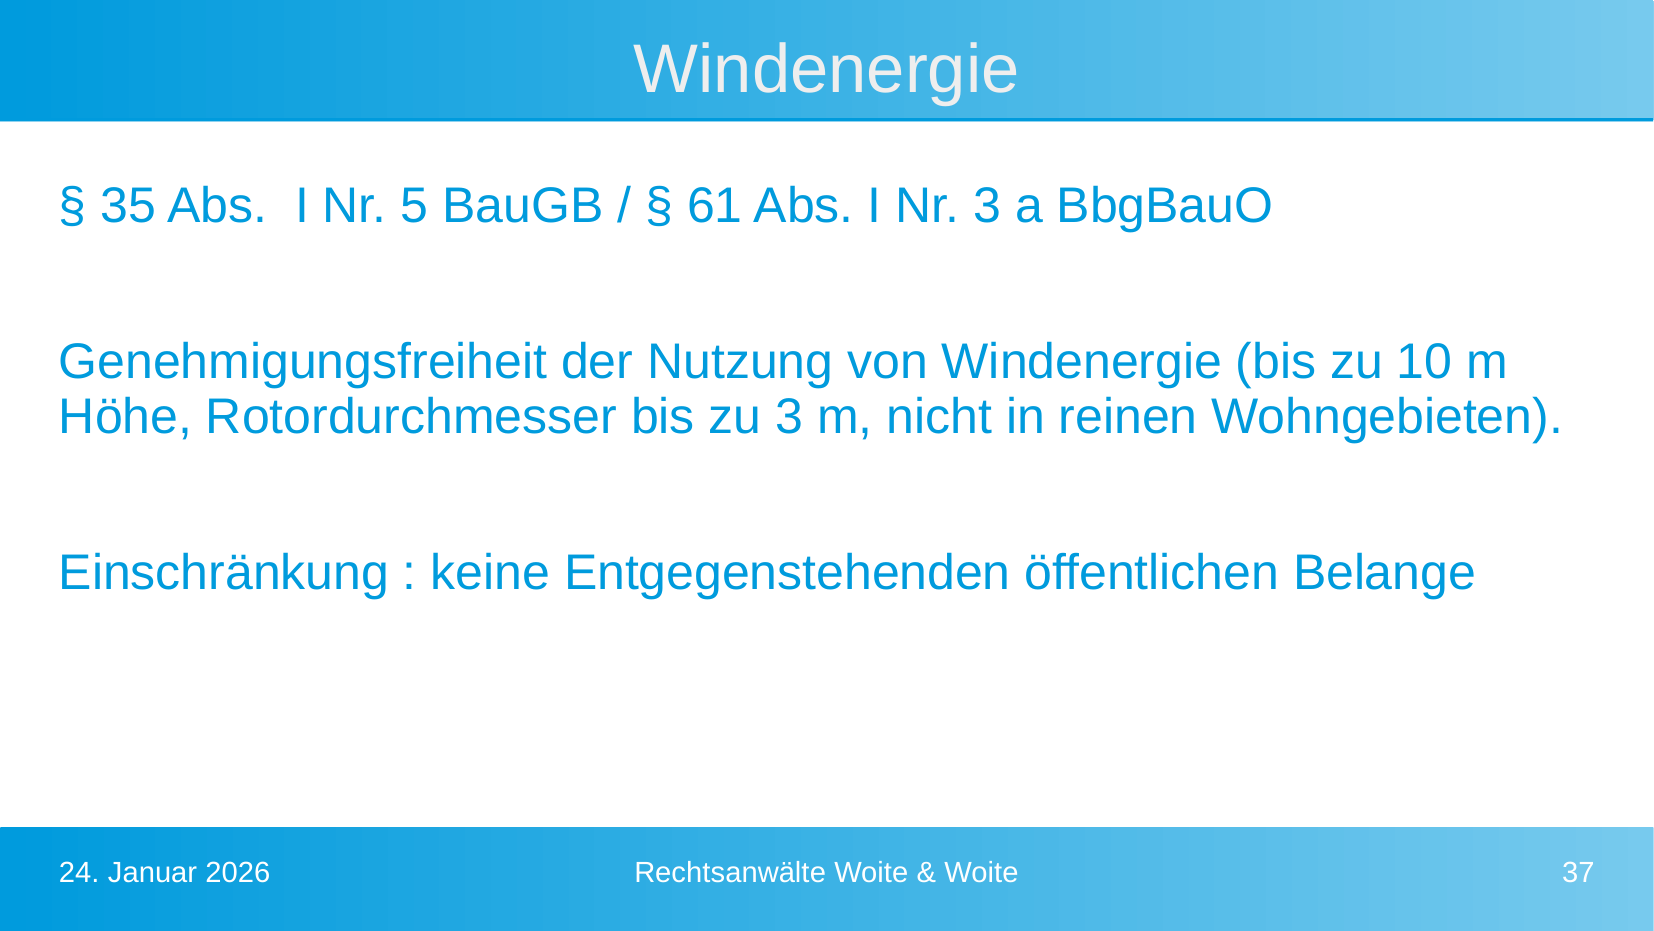

# Windenergie
§ 35 Abs. I Nr. 5 BauGB / § 61 Abs. I Nr. 3 a BbgBauO
Genehmigungsfreiheit der Nutzung von Windenergie (bis zu 10 m Höhe, Rotordurchmesser bis zu 3 m, nicht in reinen Wohngebieten).
Einschränkung : keine Entgegenstehenden öffentlichen Belange
37